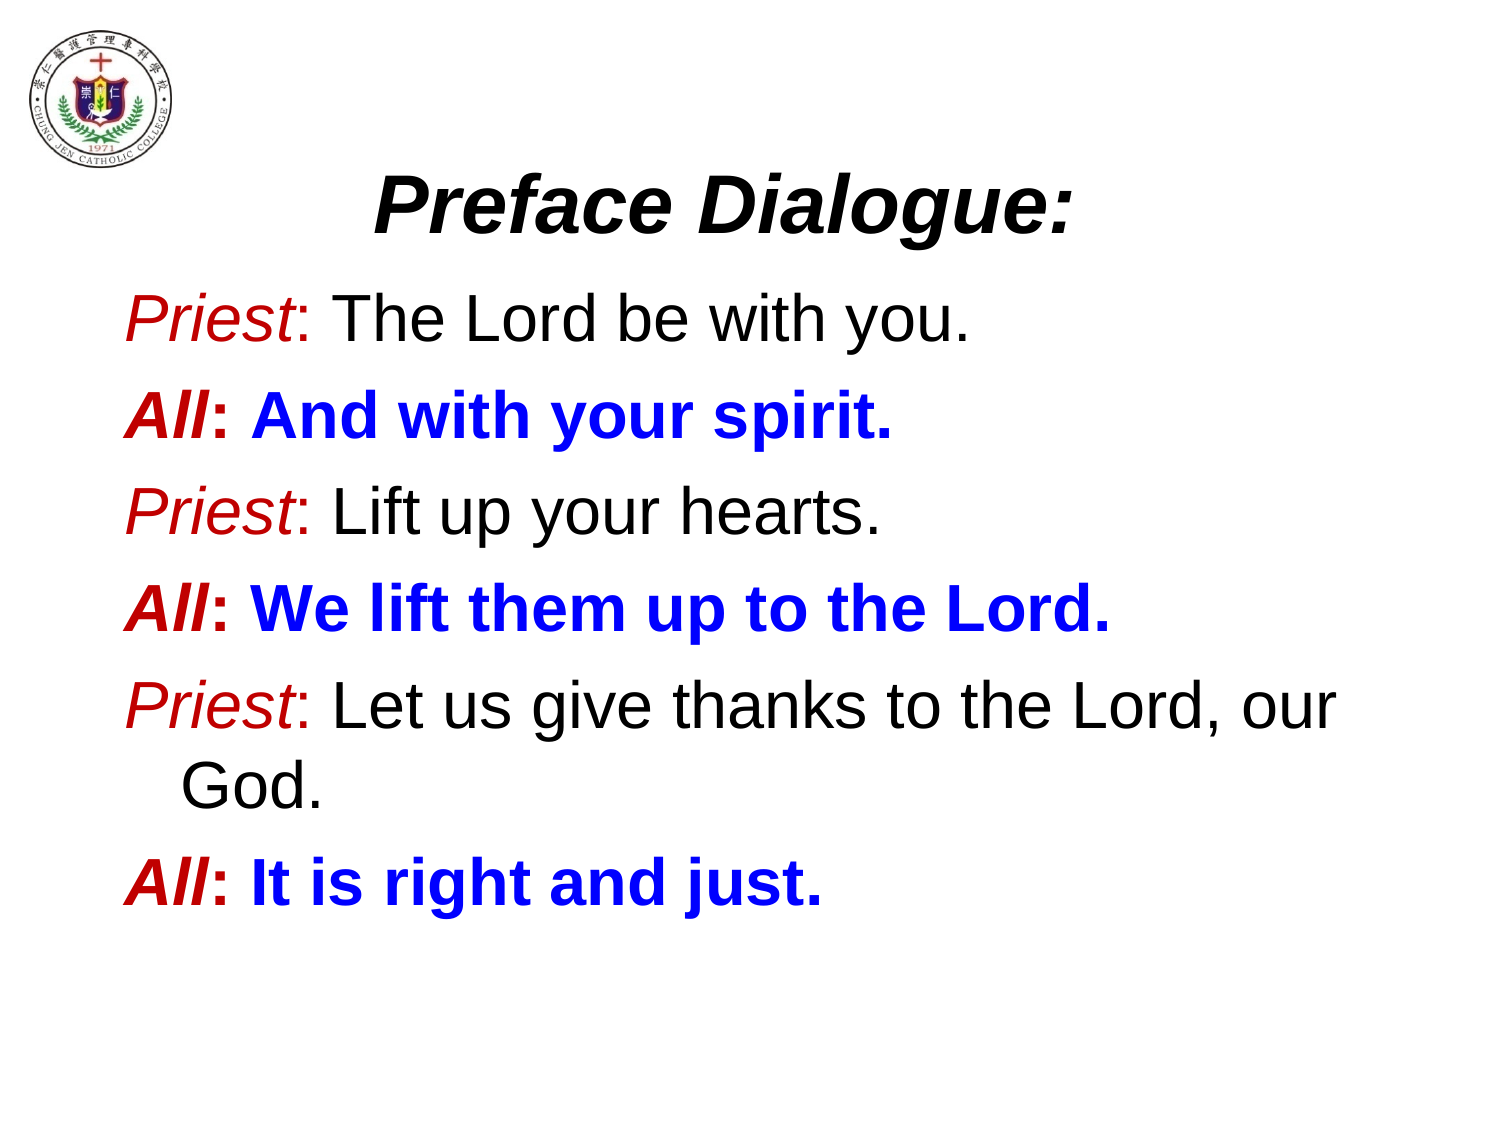

# Preface Dialogue:
Priest: The Lord be with you.
All: And with your spirit.
Priest: Lift up your hearts.
All: We lift them up to the Lord.
Priest: Let us give thanks to the Lord, our God.
All: It is right and just.